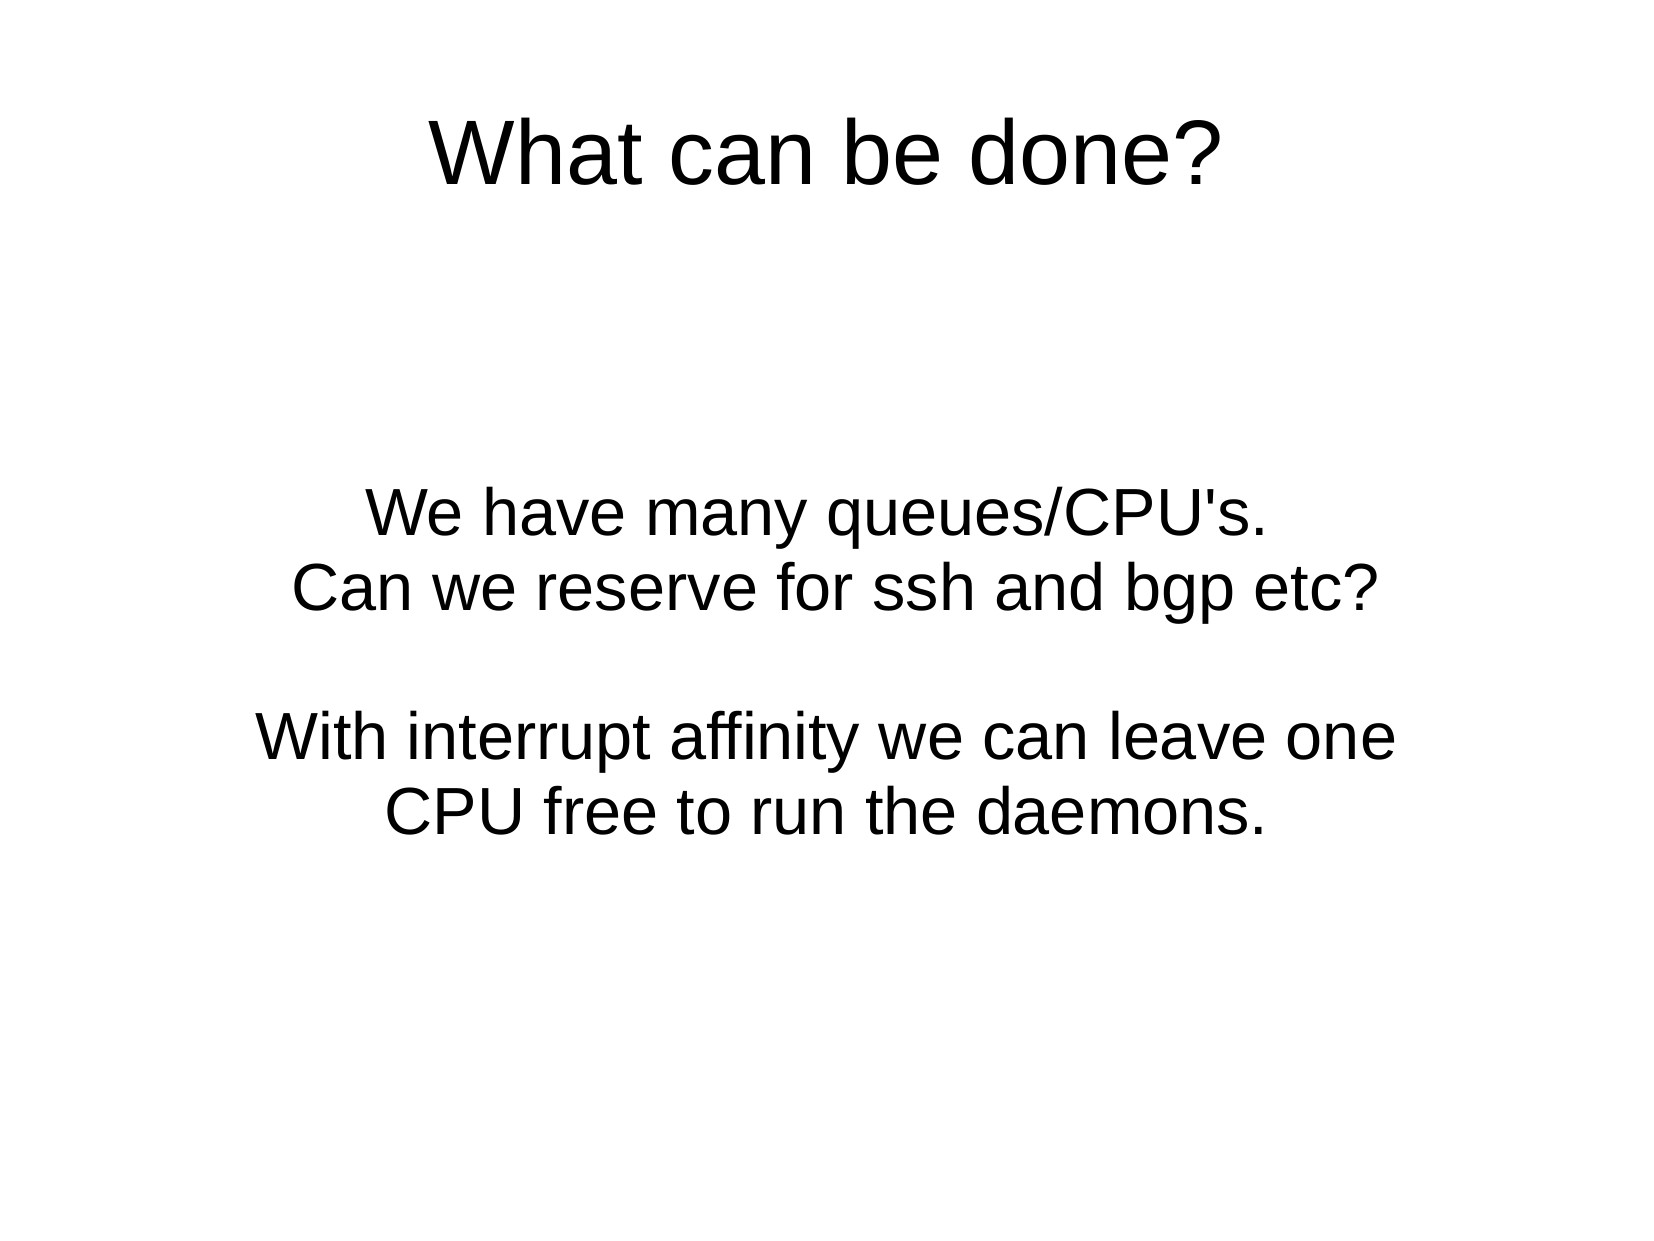

# What can be done?
We have many queues/CPU's.
 Can we reserve for ssh and bgp etc?
With interrupt affinity we can leave one
CPU free to run the daemons.